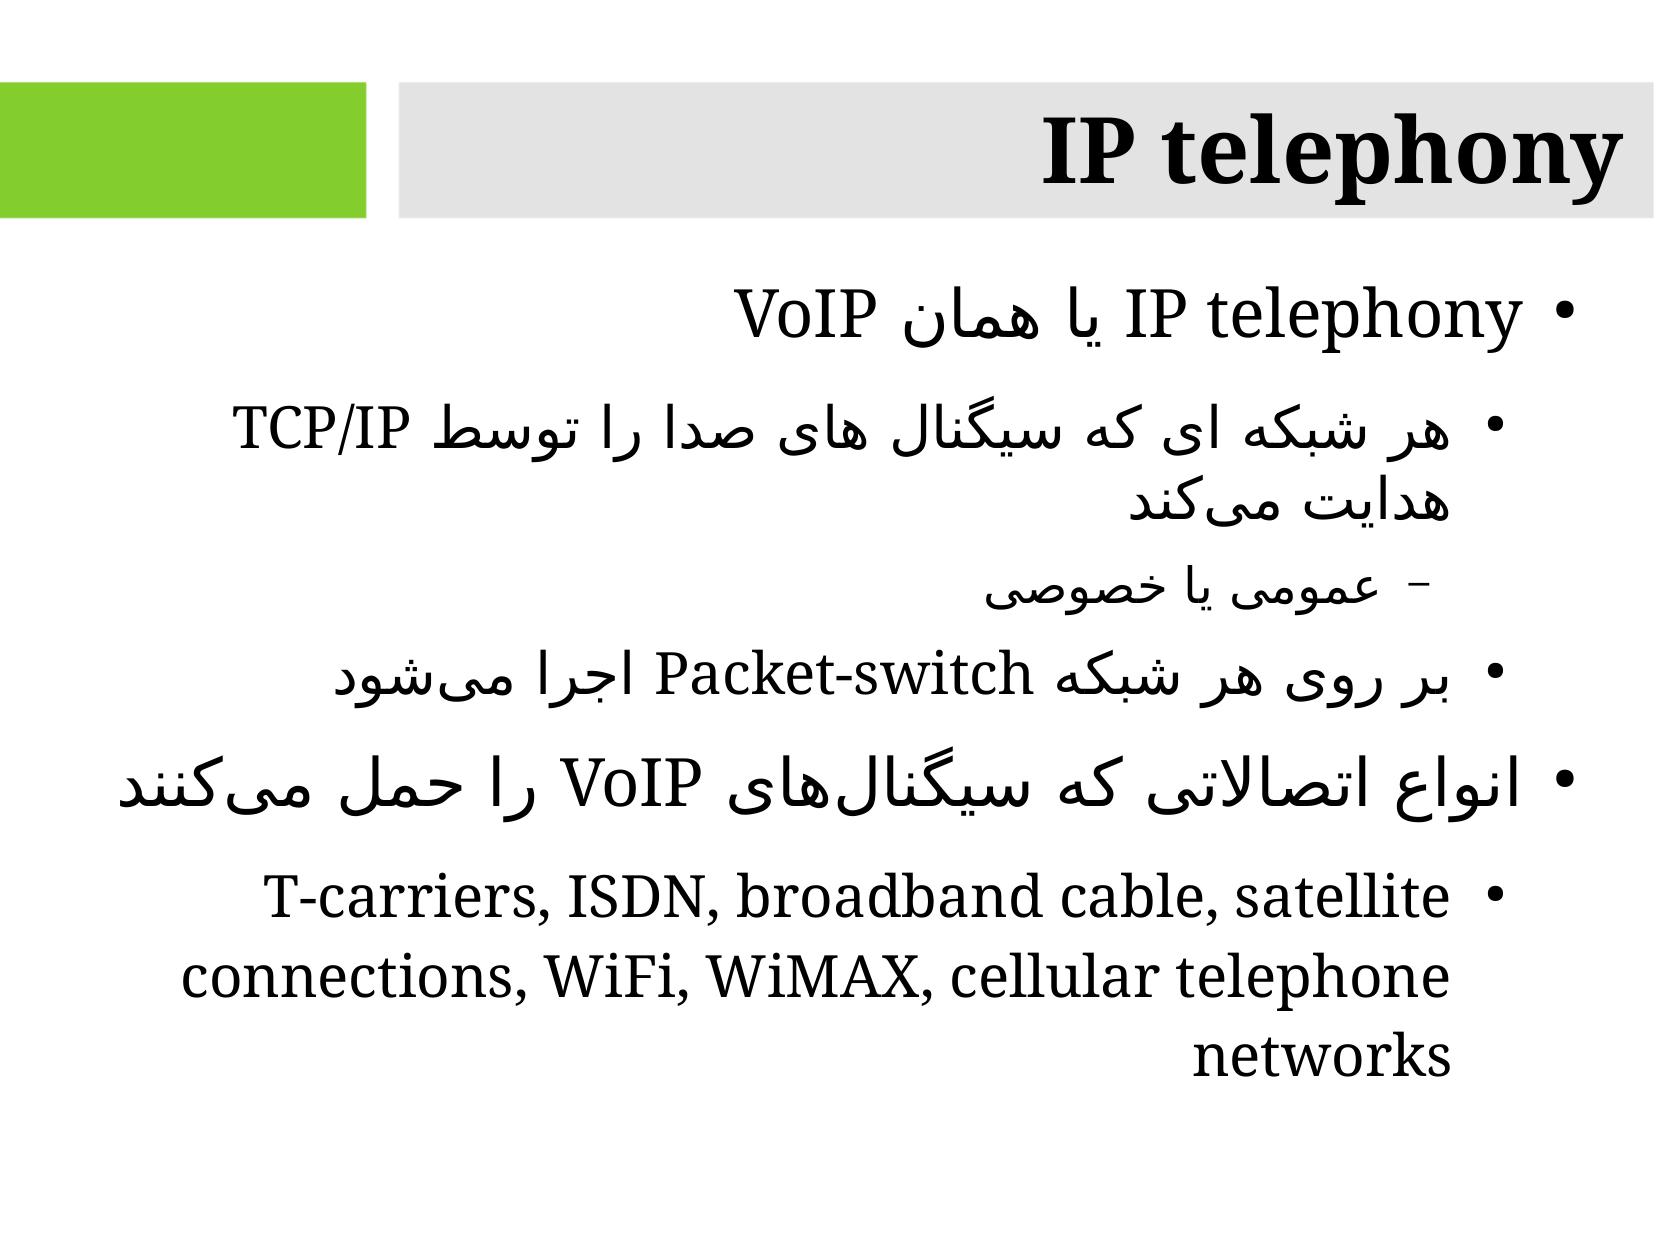

# IP telephony
IP telephony یا همان VoIP
هر شبکه ای که سیگنال های صدا را توسط TCP/IP هدایت می‌کند
عمومی یا خصوصی
بر روی هر شبکه Packet-switch اجرا می‌شود
انواع اتصالاتی که سیگنال‌های VoIP را حمل می‌کنند
T-carriers, ISDN, broadband cable, satellite connections, WiFi, WiMAX, cellular telephone networks